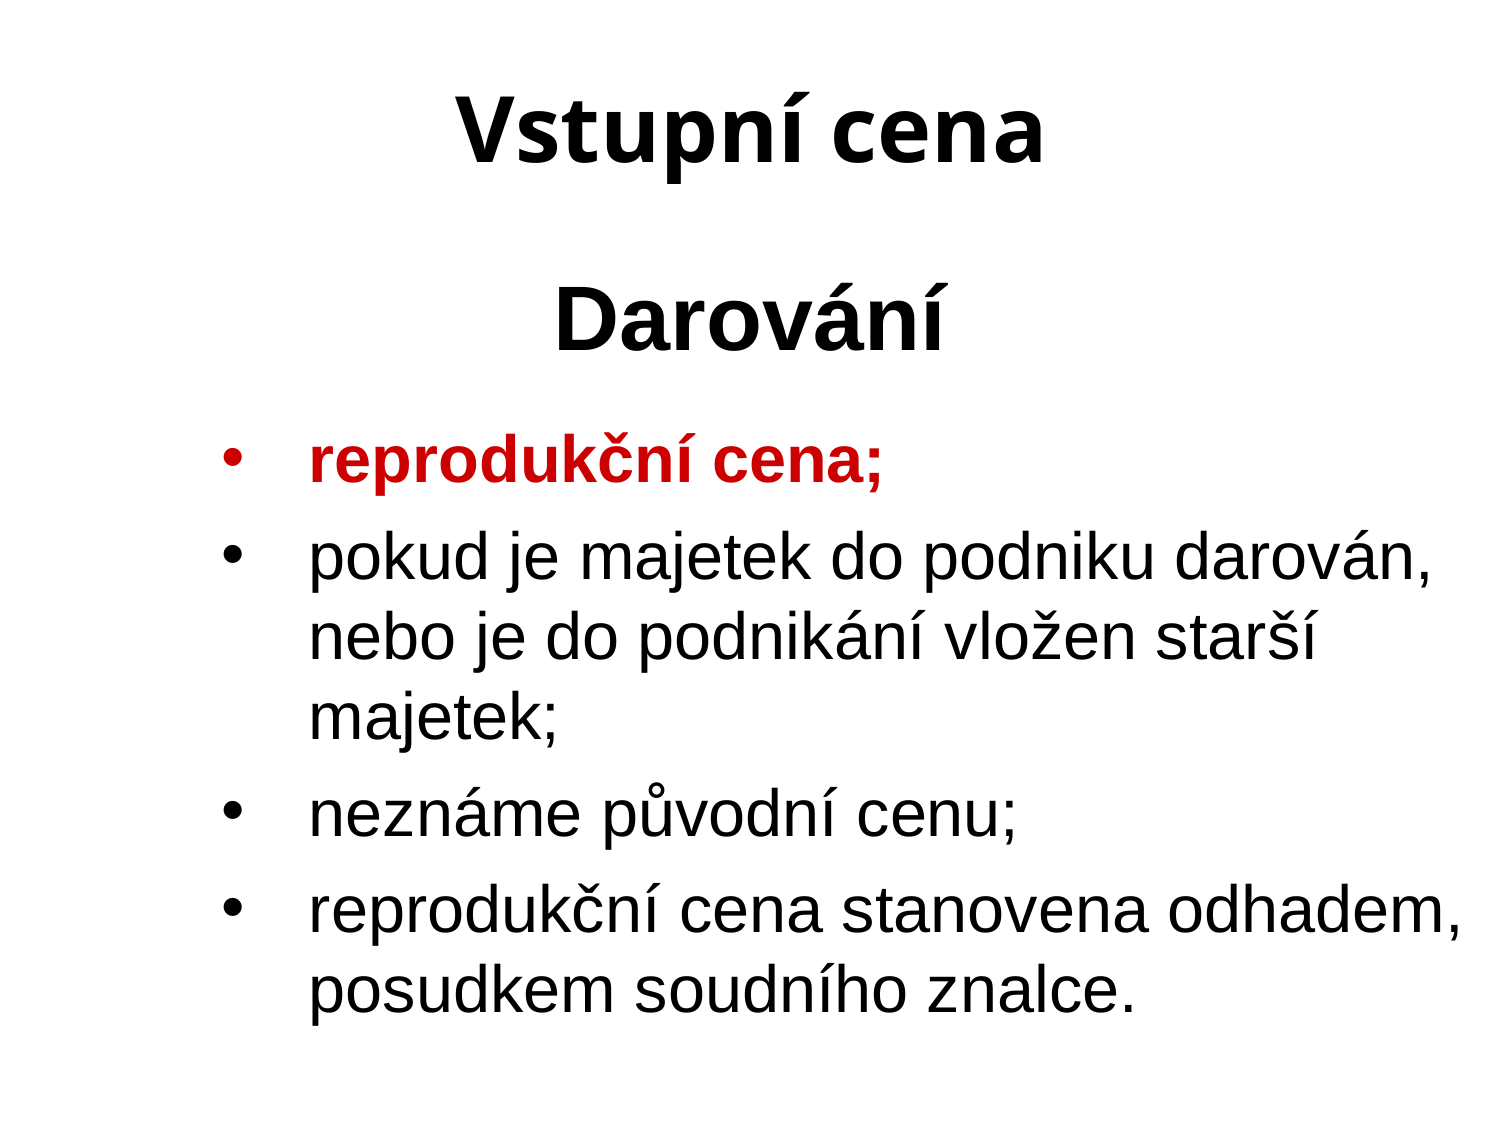

Vstupní cena
# Darování
reprodukční cena;
pokud je majetek do podniku darován, nebo je do podnikání vložen starší majetek;
neznáme původní cenu;
reprodukční cena stanovena odhadem, posudkem soudního znalce.